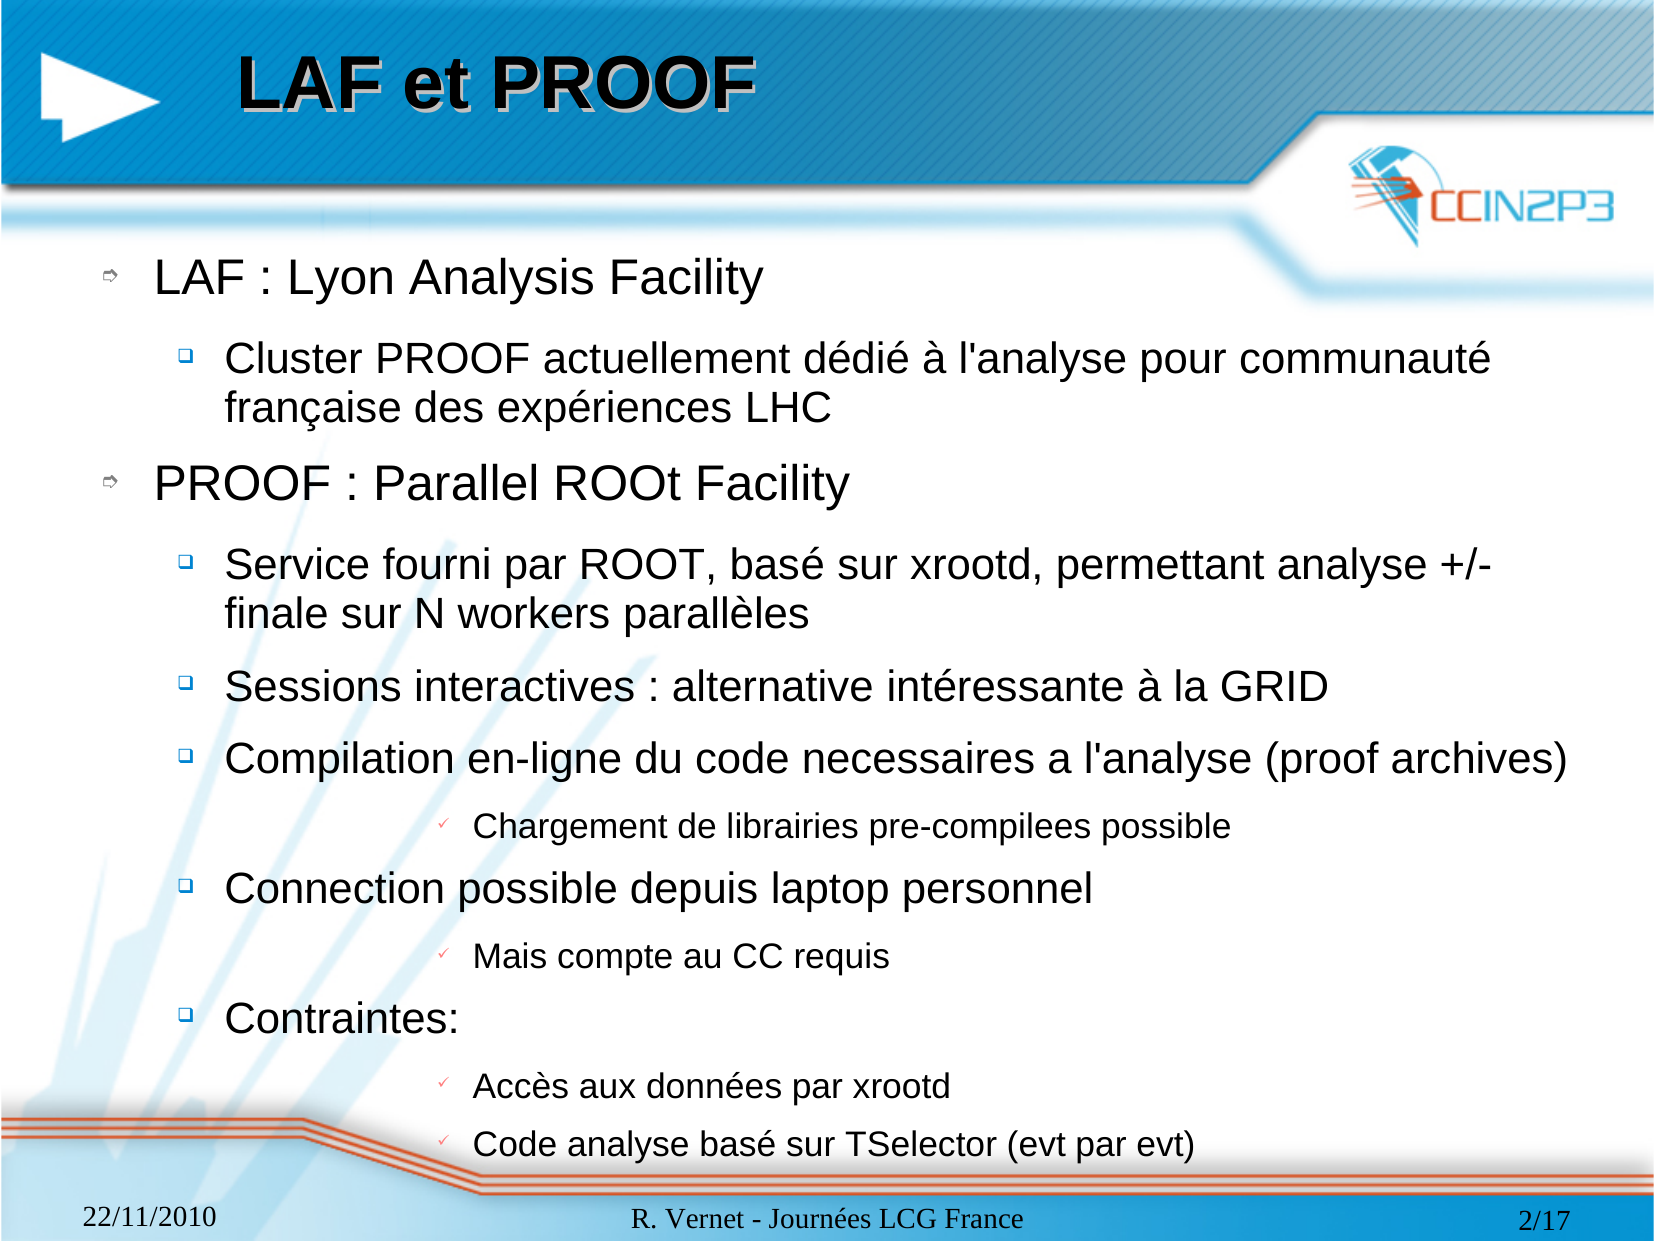

# LAF et PROOF
LAF : Lyon Analysis Facility
Cluster PROOF actuellement dédié à l'analyse pour communauté française des expériences LHC
PROOF : Parallel ROOt Facility
Service fourni par ROOT, basé sur xrootd, permettant analyse +/- finale sur N workers parallèles
Sessions interactives : alternative intéressante à la GRID
Compilation en-ligne du code necessaires a l'analyse (proof archives)
Chargement de librairies pre-compilees possible
Connection possible depuis laptop personnel
Mais compte au CC requis
Contraintes:
Accès aux données par xrootd
Code analyse basé sur TSelector (evt par evt)
22/11/2010
R. Vernet - Journées LCG France
2